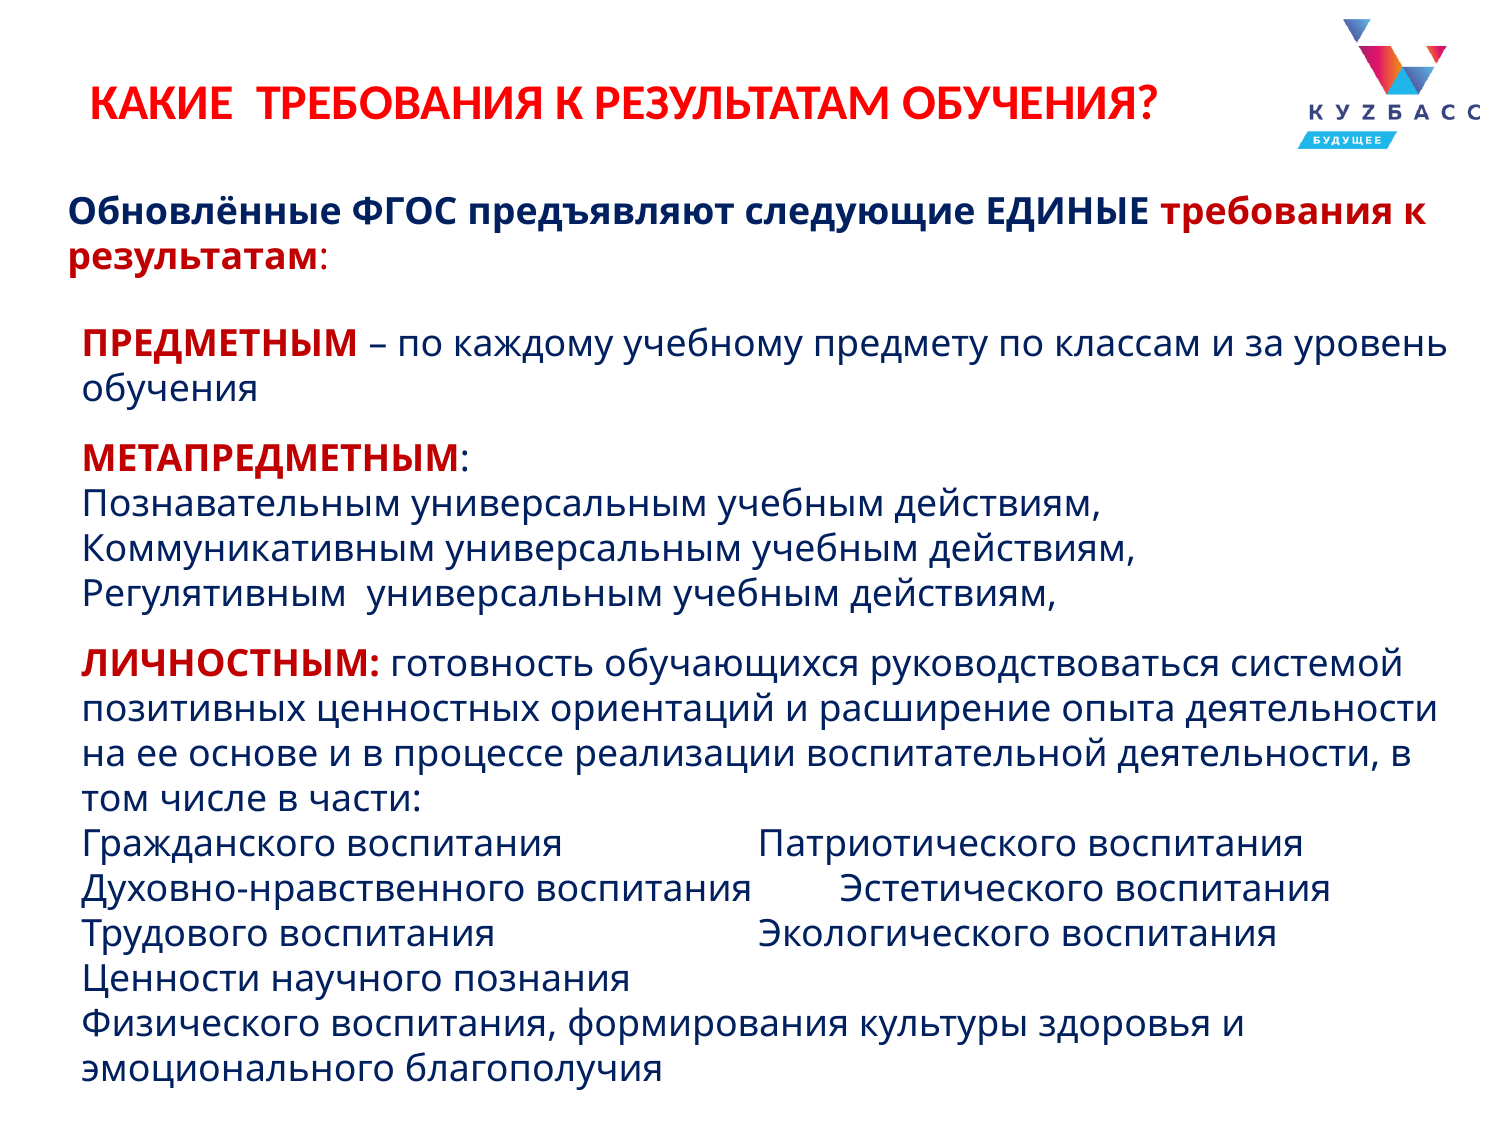

# КАКИЕ ТРЕБОВАНИЯ К РЕЗУЛЬТАТАМ ОБУЧЕНИЯ?
Обновлённые ФГОС предъявляют следующие ЕДИНЫЕ требования к результатам:
ПРЕДМЕТНЫМ – по каждому учебному предмету по классам и за уровень обучения
МЕТАПРЕДМЕТНЫМ:
Познавательным универсальным учебным действиям,
Коммуникативным универсальным учебным действиям,
Регулятивным универсальным учебным действиям,
ЛИЧНОСТНЫМ: готовность обучающихся руководствоваться системой позитивных ценностных ориентаций и расширение опыта деятельности на ее основе и в процессе реализации воспитательной деятельности, в том числе в части:
Гражданского воспитания Патриотического воспитания
Духовно-нравственного воспитания Эстетического воспитания
Трудового воспитания Экологического воспитания
Ценности научного познания
Физического воспитания, формирования культуры здоровья и эмоционального благополучия